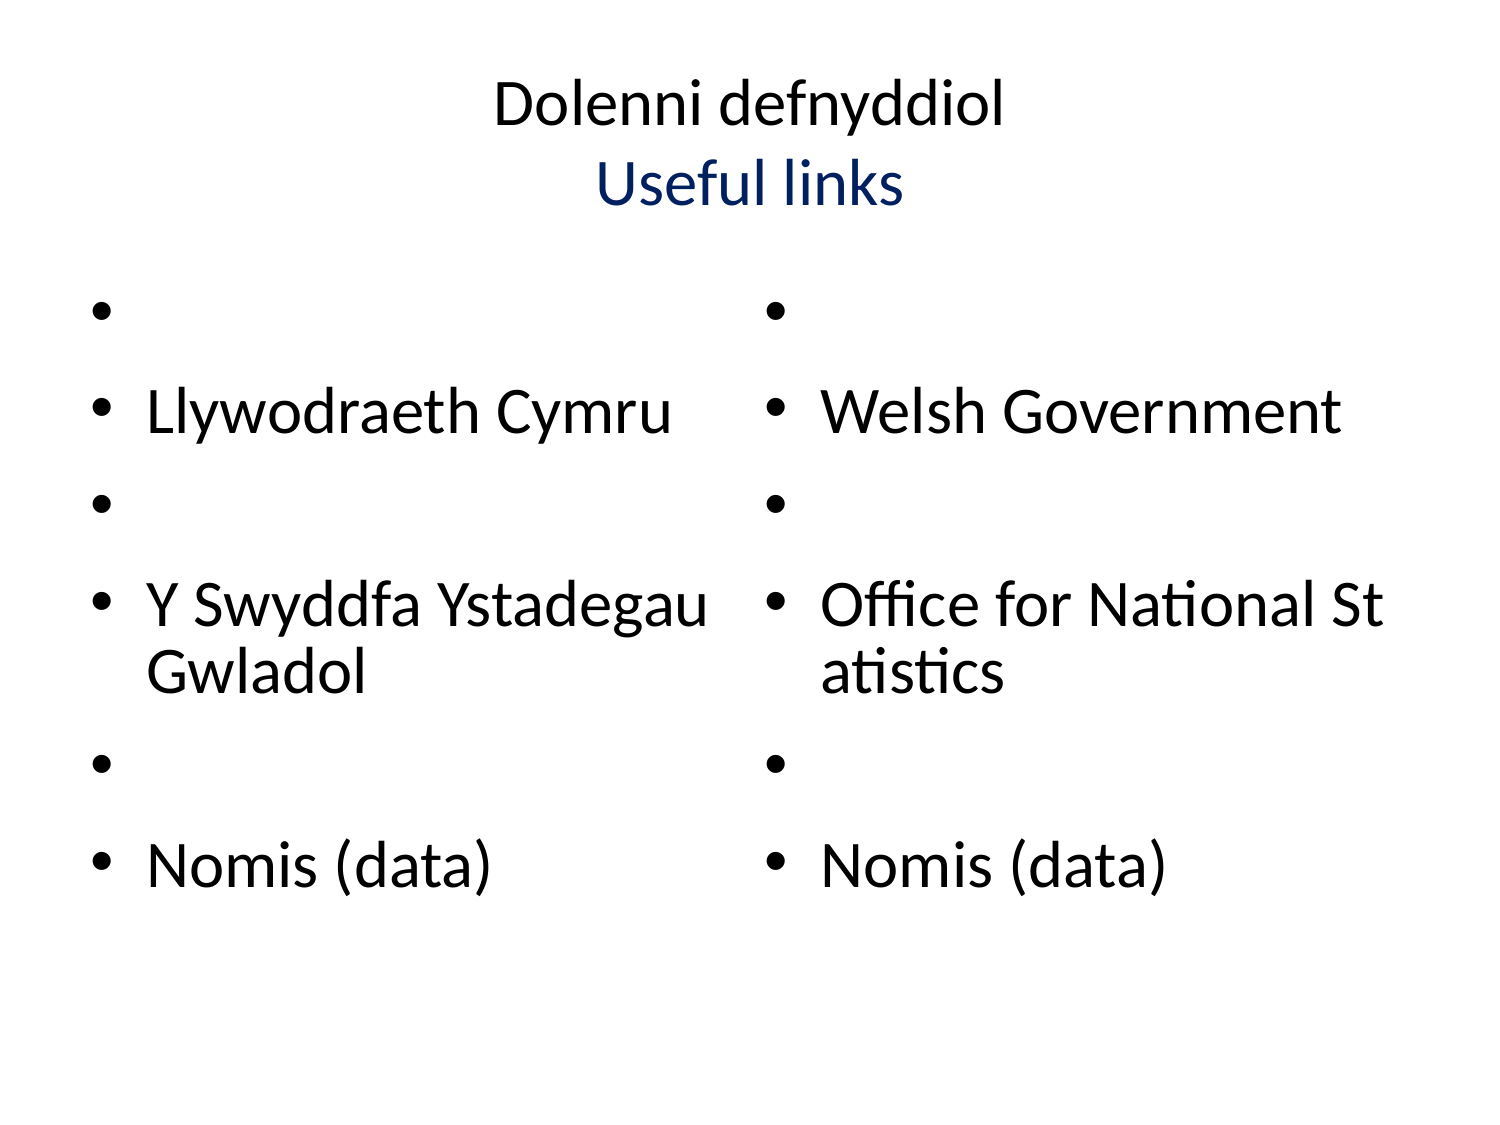

Dolenni defnyddiol
Useful links
# Llywodraeth Cymru
Y Swyddfa Ystadegau Gwladol
Nomis (data)
Welsh Government
Office for National Statistics
Nomis (data)